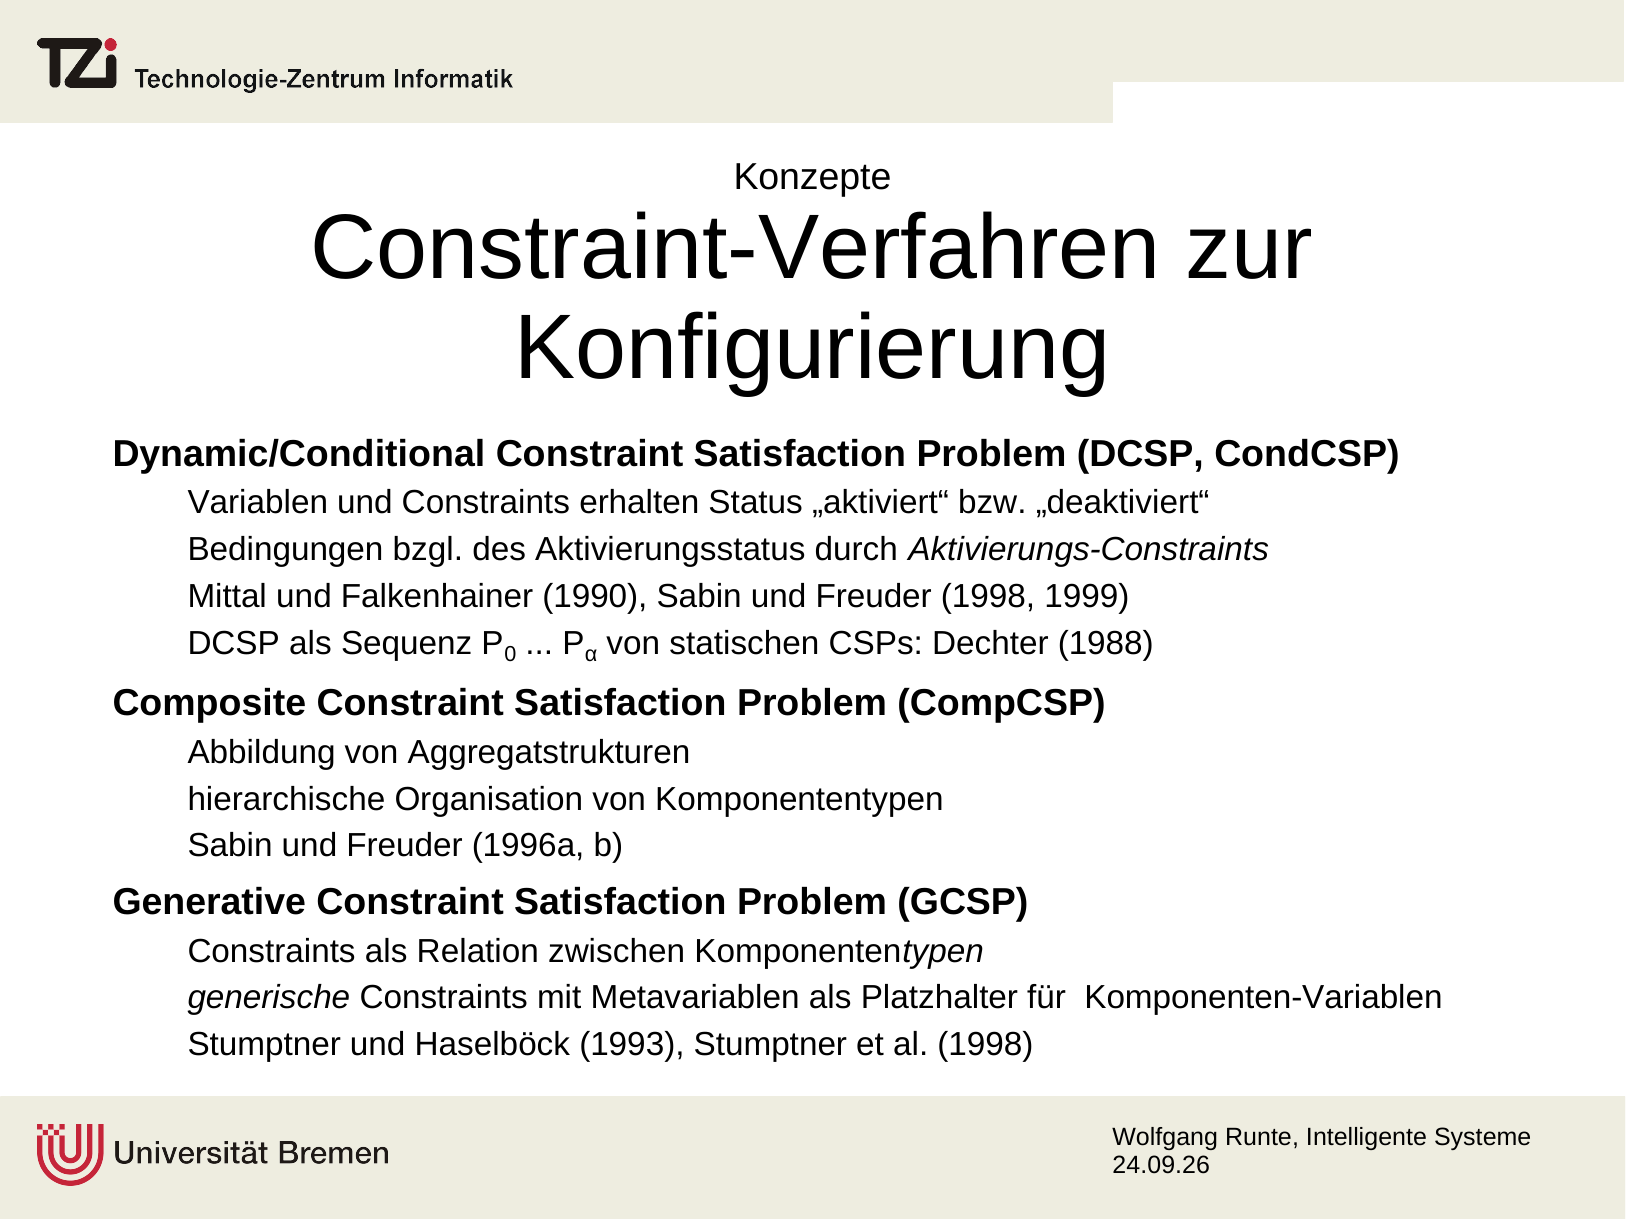

# Konzepte Constraint-Verfahren zur Konfigurierung
Dynamic/Conditional Constraint Satisfaction Problem (DCSP, CondCSP)
Variablen und Constraints erhalten Status „aktiviert“ bzw. „deaktiviert“
Bedingungen bzgl. des Aktivierungsstatus durch Aktivierungs-Constraints
Mittal und Falkenhainer (1990), Sabin und Freuder (1998, 1999)
DCSP als Sequenz P0 ... Pα von statischen CSPs: Dechter (1988)
Composite Constraint Satisfaction Problem (CompCSP)
Abbildung von Aggregatstrukturen
hierarchische Organisation von Komponententypen
Sabin und Freuder (1996a, b)
Generative Constraint Satisfaction Problem (GCSP)
Constraints als Relation zwischen Komponententypen
generische Constraints mit Metavariablen als Platzhalter für Komponenten-Variablen
Stumptner und Haselböck (1993), Stumptner et al. (1998)